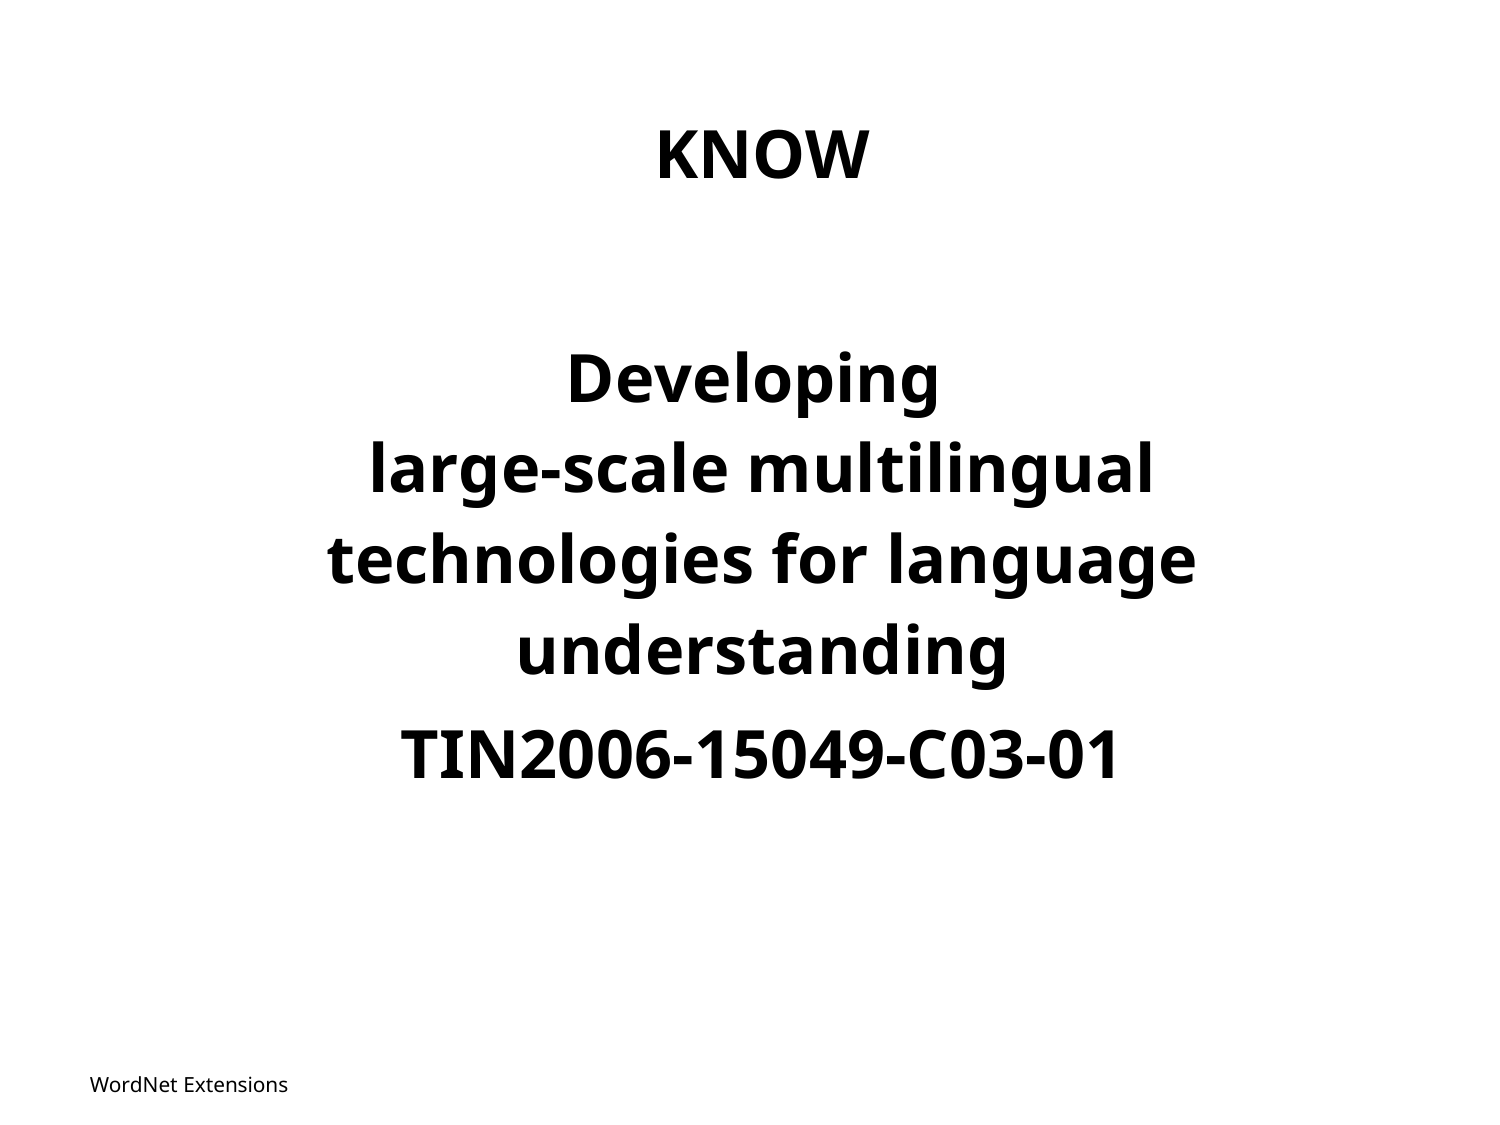

KNOW
Developing
large-scale multilingual technologies for language understanding
TIN2006-15049-C03-01
German Rigau i Claramunt